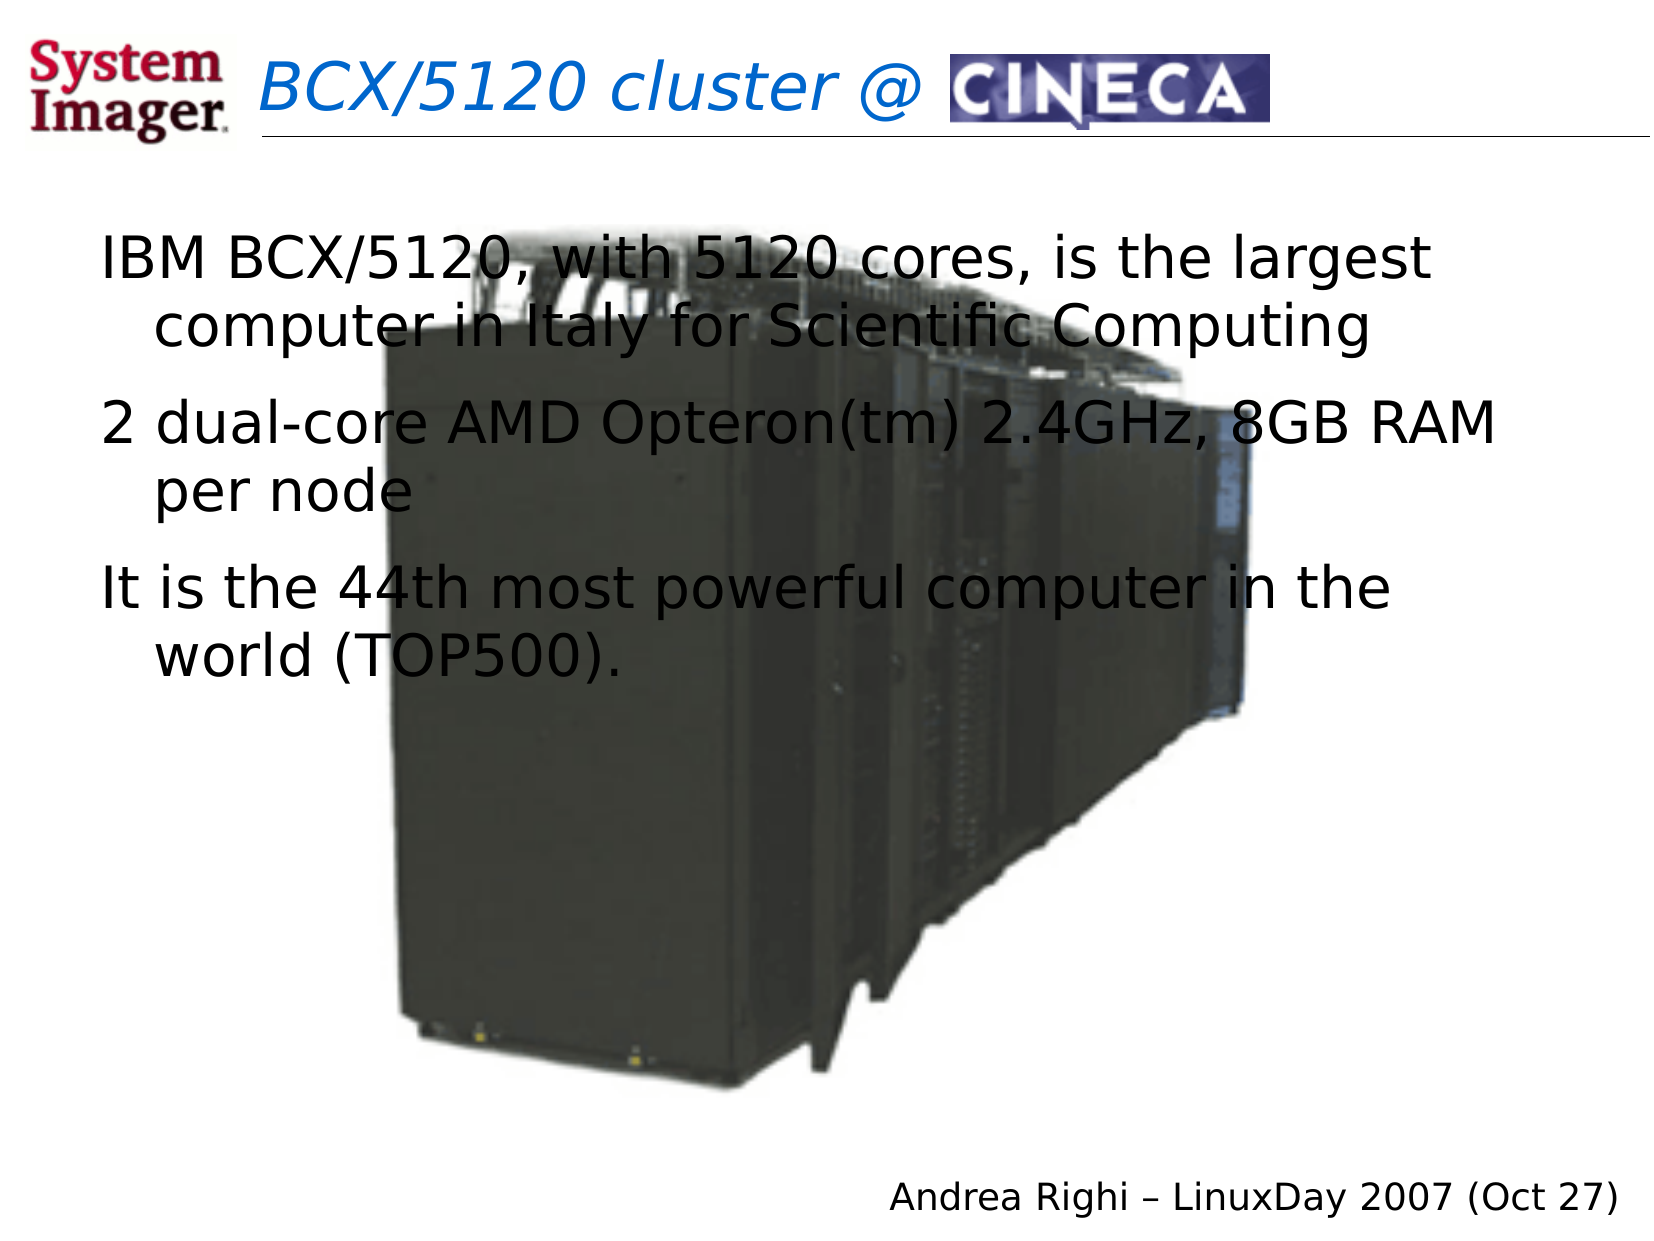

# BCX/5120 cluster @
IBM BCX/5120, with 5120 cores, is the largest computer in Italy for Scientific Computing
2 dual-core AMD Opteron(tm) 2.4GHz, 8GB RAM per node
It is the 44th most powerful computer in the world (TOP500).